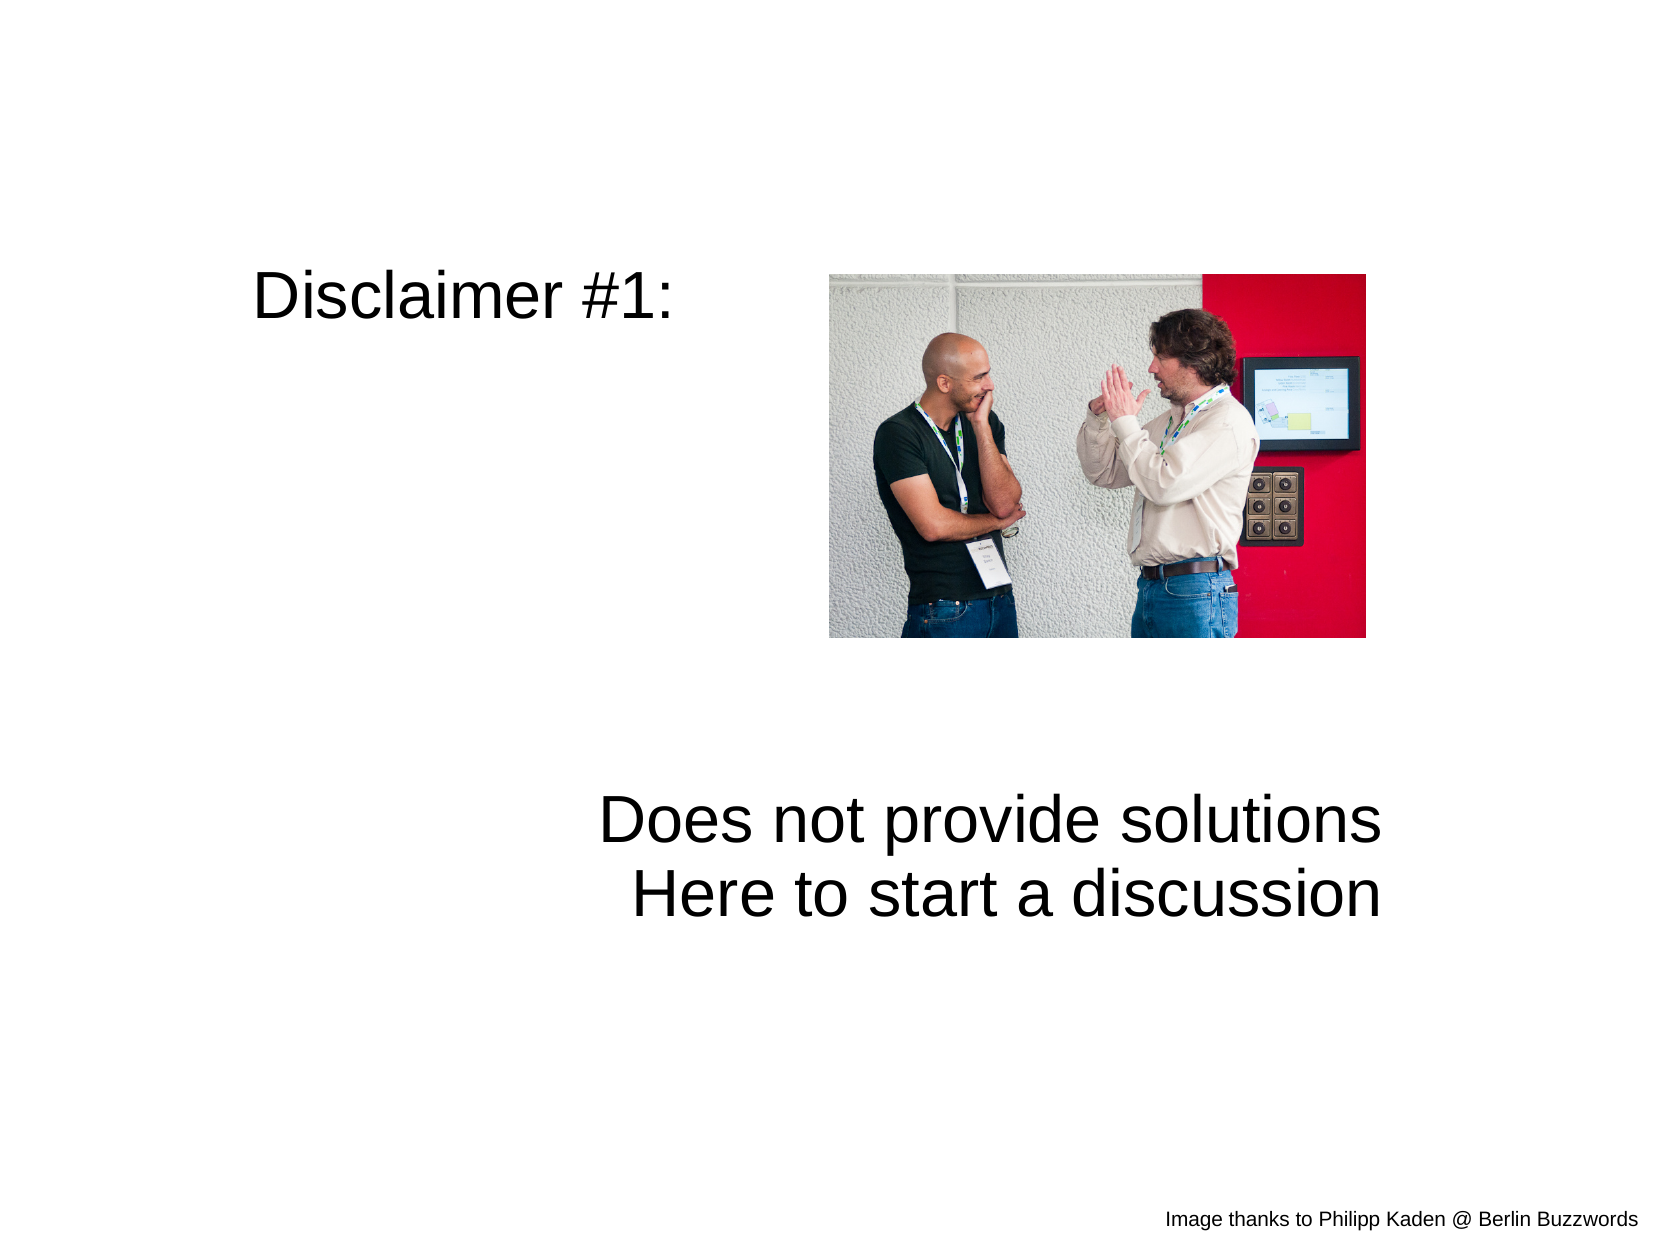

# Disclaimer #1:
Does not provide solutions
Here to start a discussion
Image thanks to Philipp Kaden @ Berlin Buzzwords